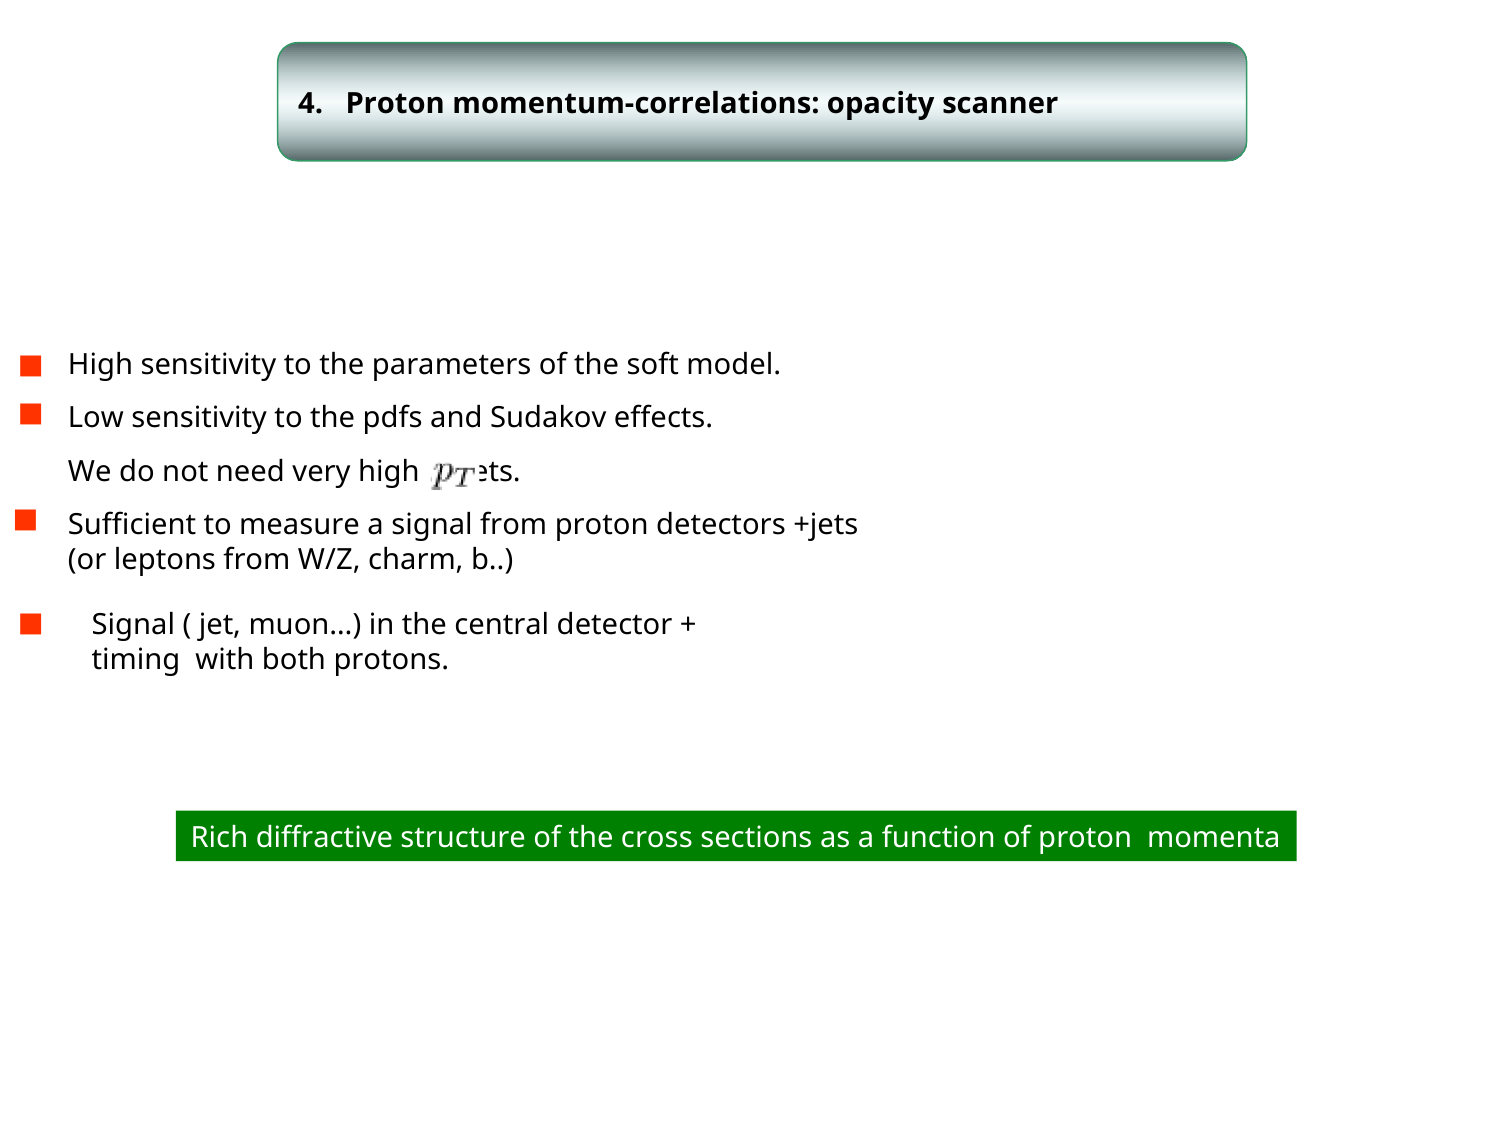

4. Proton momentum-correlations: opacity scanner

High sensitivity to the parameters of the soft model.
Low sensitivity to the pdfs and Sudakov effects.
We do not need very high jets.
Sufficient to measure a signal from proton detectors +jets
(or leptons from W/Z, charm, b..)



Signal ( jet, muon…) in the central detector +
timing with both protons.
Rich diffractive structure of the cross sections as a function of proton momenta